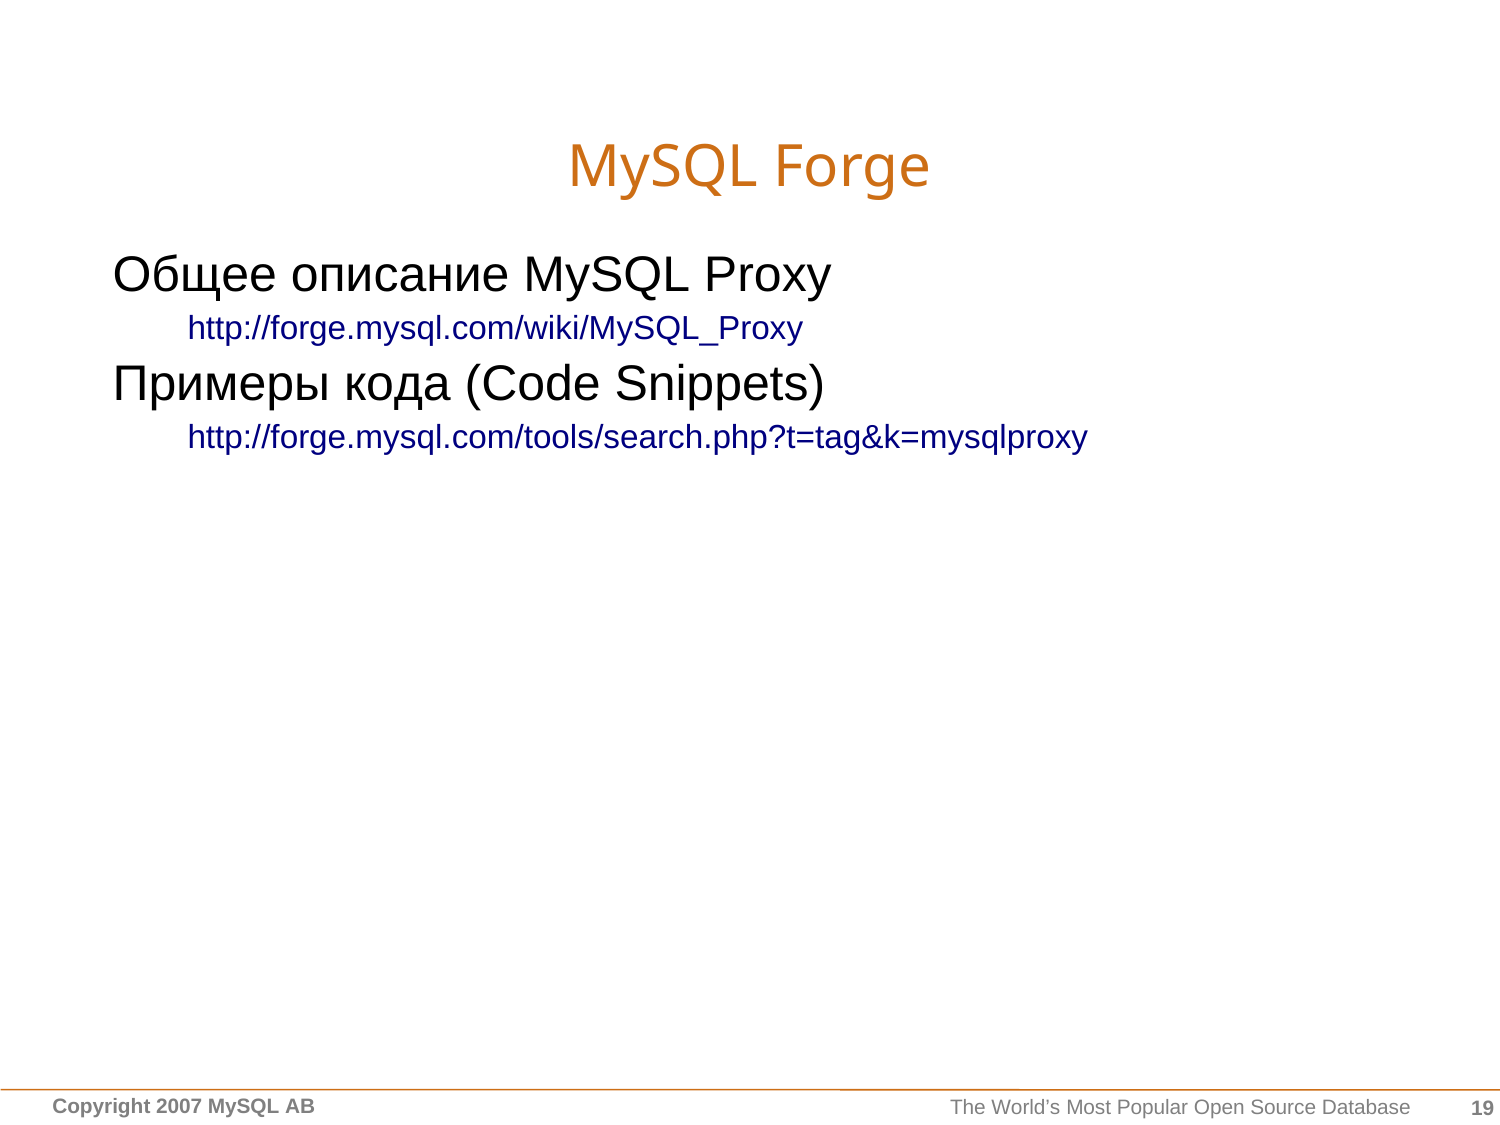

# MySQL Forge
Общее описание MySQL Proxy
http://forge.mysql.com/wiki/MySQL_Proxy
Примеры кода (Code Snippets)
http://forge.mysql.com/tools/search.php?t=tag&k=mysqlproxy